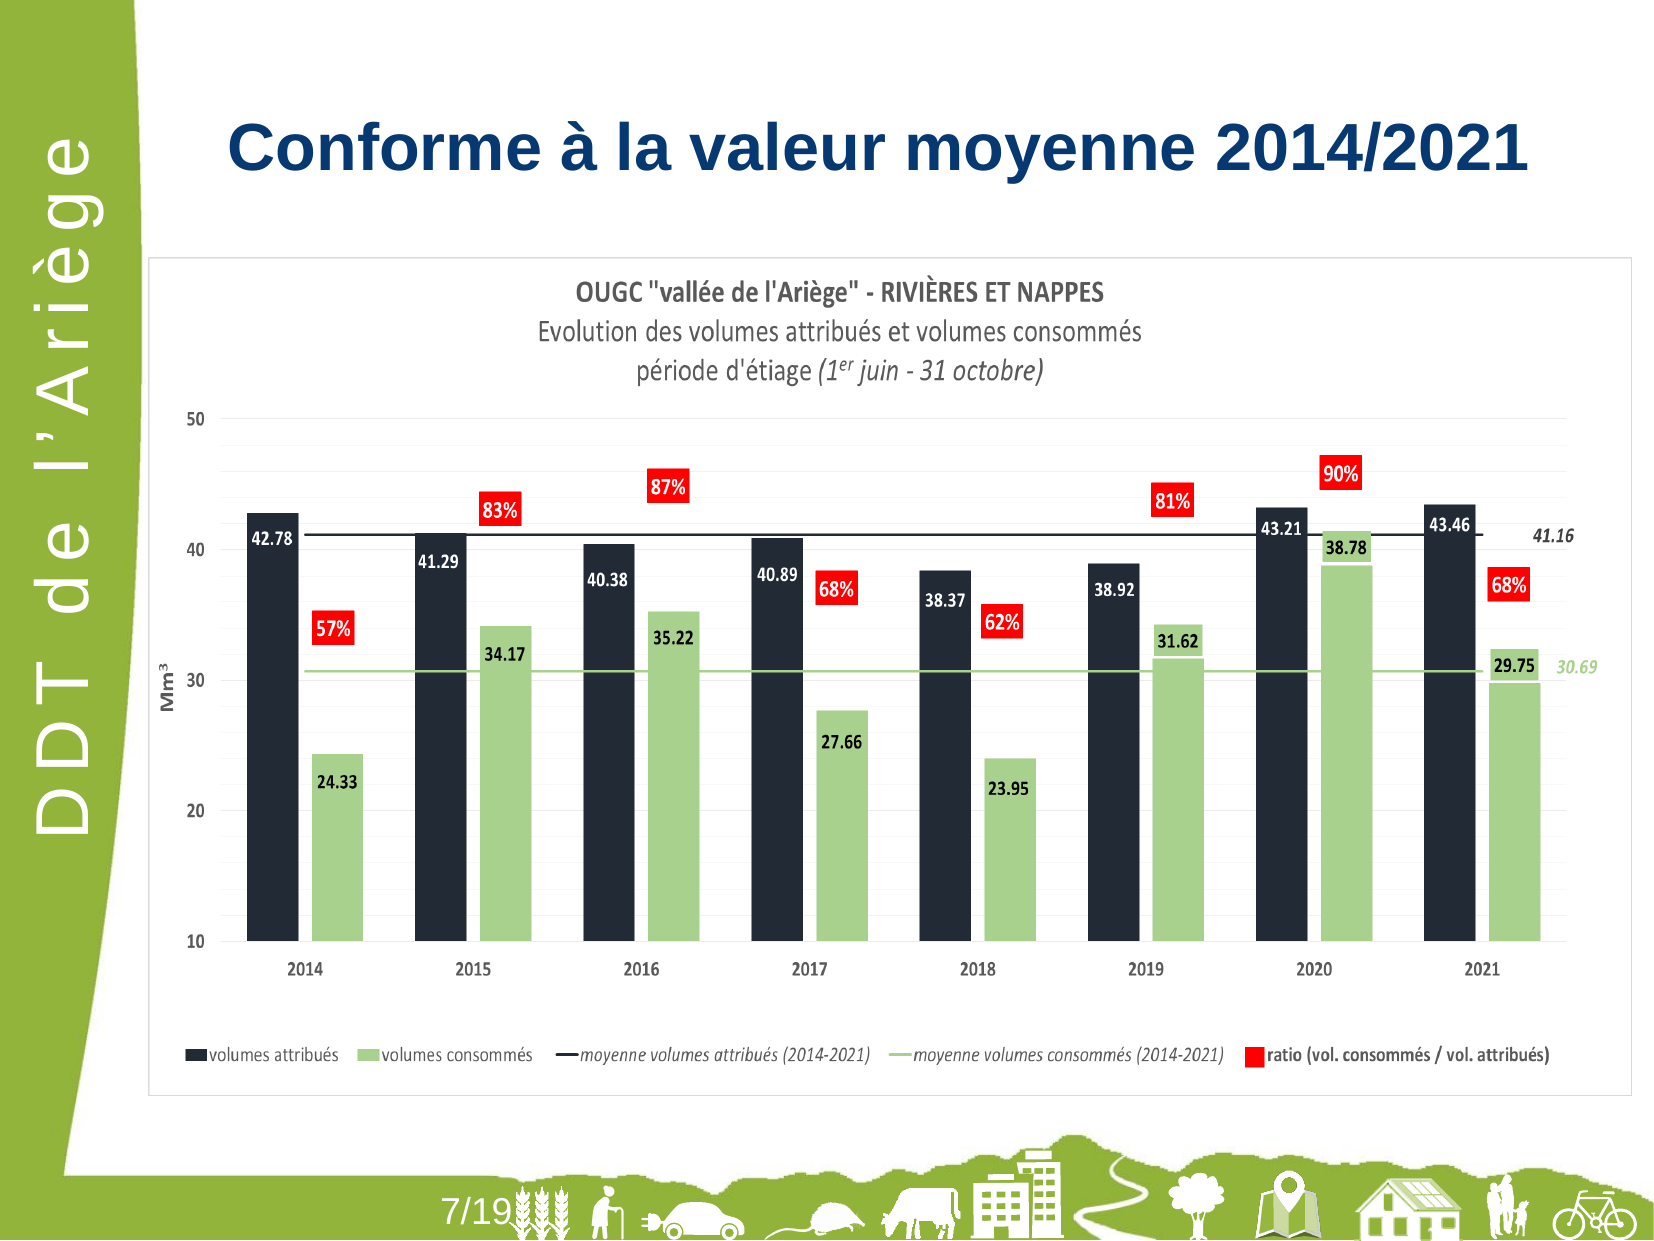

# Conforme à la valeur moyenne 2014/2021